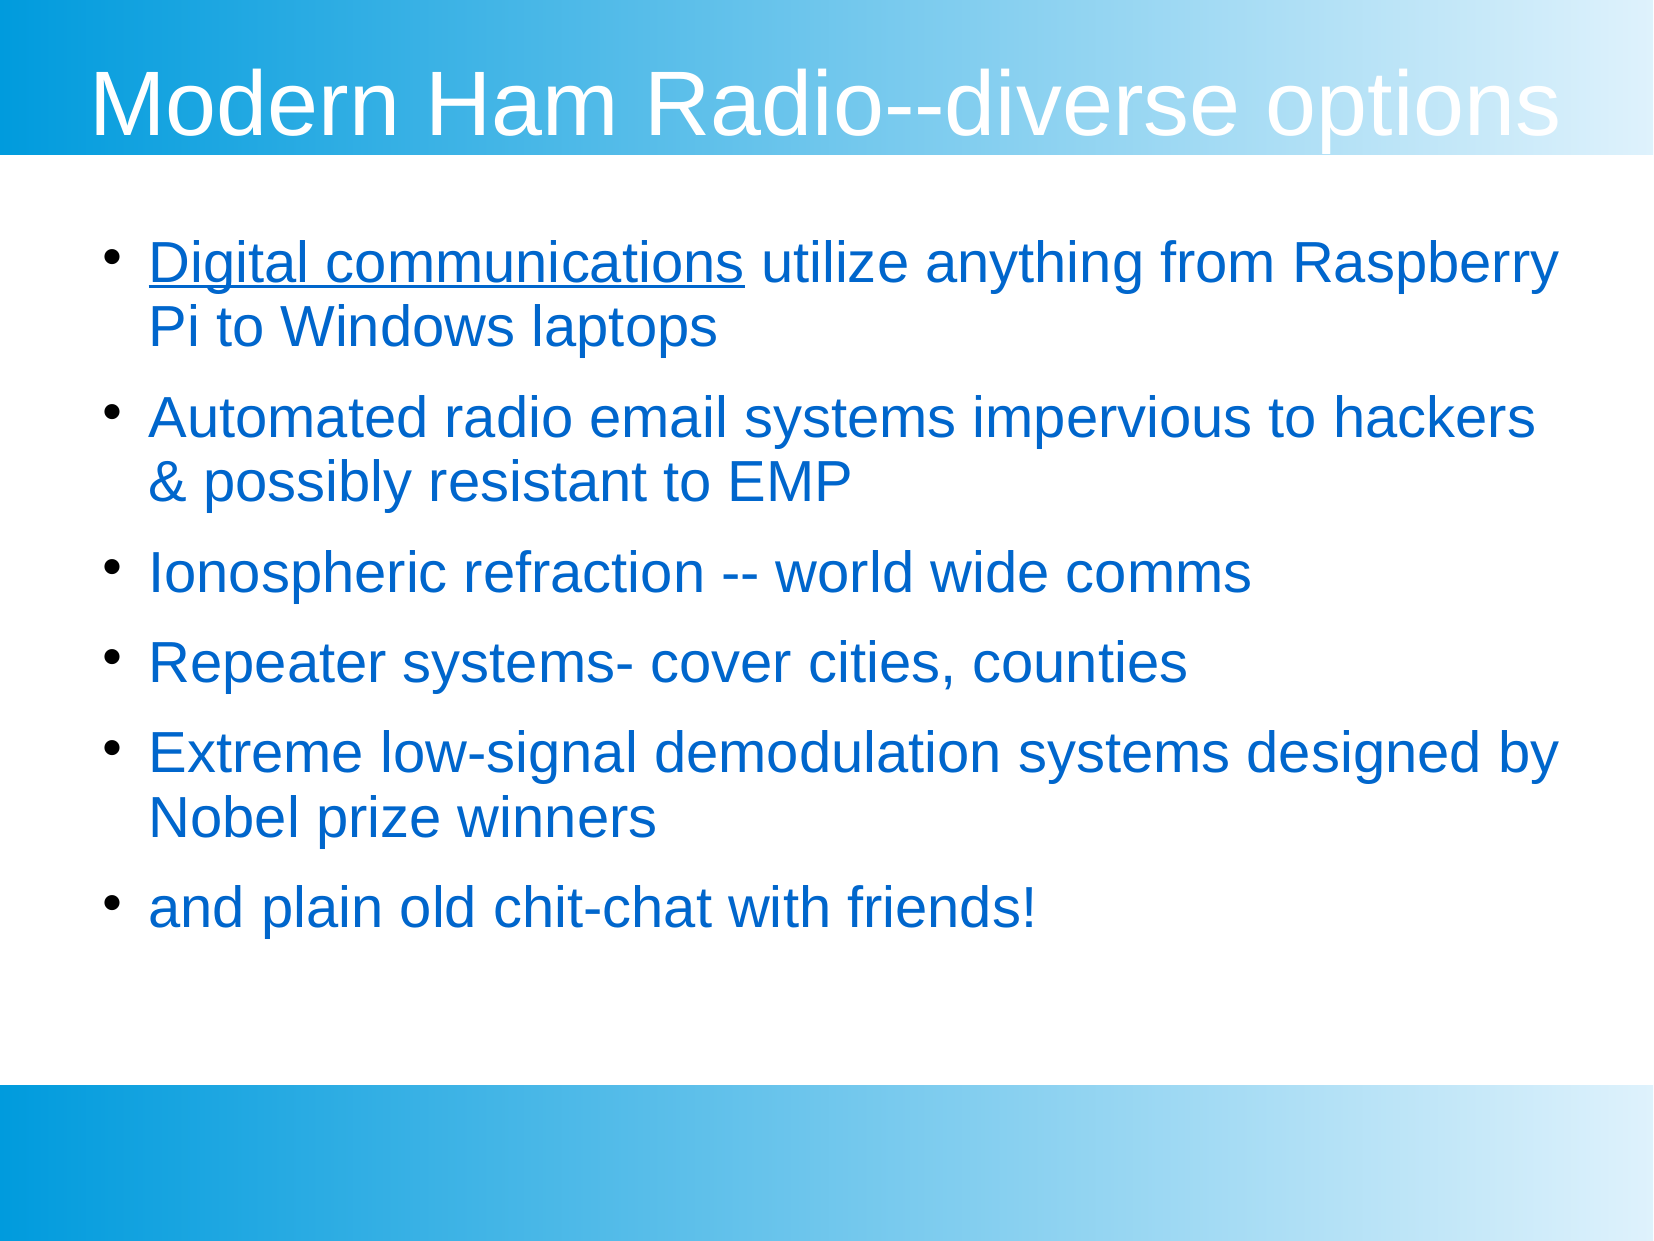

# Modern Ham Radio--diverse options
Digital communications utilize anything from Raspberry Pi to Windows laptops
Automated radio email systems impervious to hackers & possibly resistant to EMP
Ionospheric refraction -- world wide comms
Repeater systems- cover cities, counties
Extreme low-signal demodulation systems designed by Nobel prize winners
and plain old chit-chat with friends!